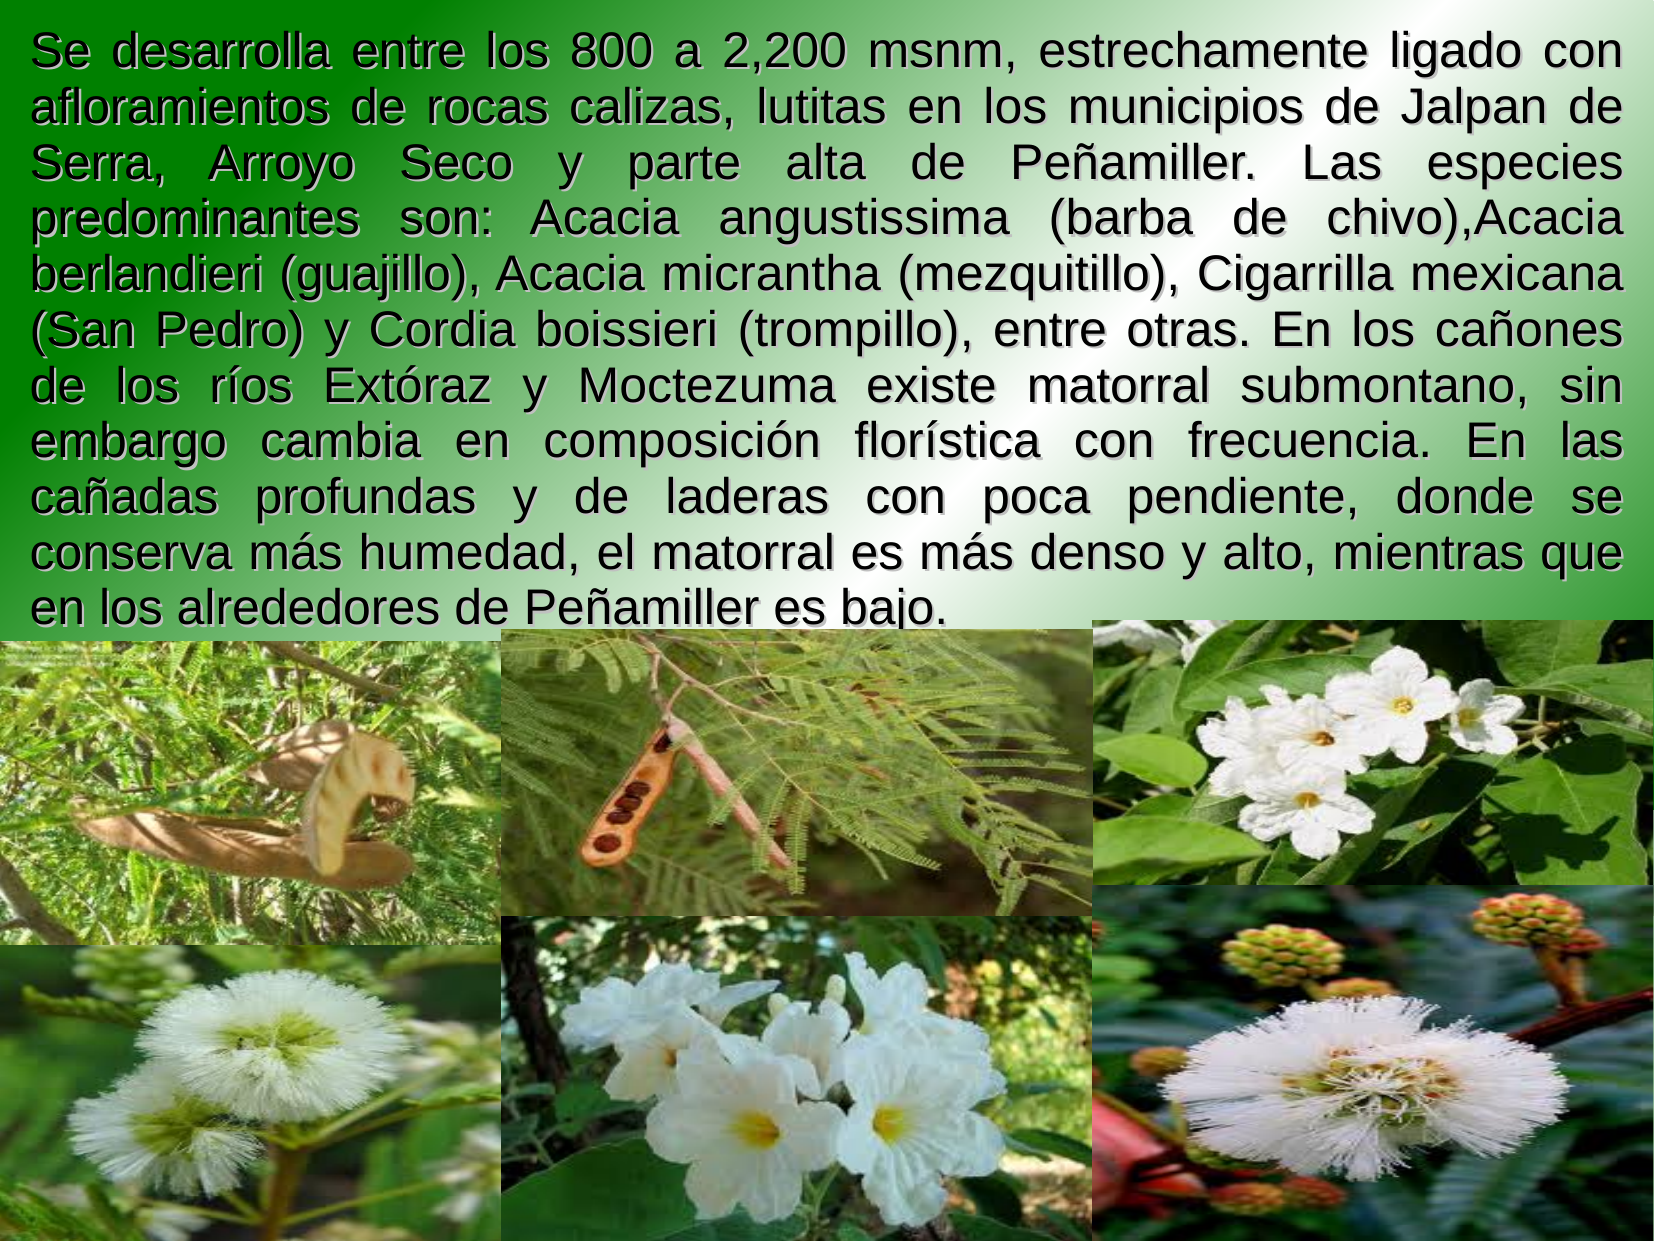

# Se desarrolla entre los 800 a 2,200 msnm, estrechamente ligado con afloramientos de rocas calizas, lutitas en los municipios de Jalpan de Serra, Arroyo Seco y parte alta de Peñamiller. Las especies predominantes son: Acacia angustissima (barba de chivo),Acacia berlandieri (guajillo), Acacia micrantha (mezquitillo), Cigarrilla mexicana (San Pedro) y Cordia boissieri (trompillo), entre otras. En los cañones de los ríos Extóraz y Moctezuma existe matorral submontano, sin embargo cambia en composición florística con frecuencia. En las cañadas profundas y de laderas con poca pendiente, donde se conserva más humedad, el matorral es más denso y alto, mientras que en los alrededores de Peñamiller es bajo.